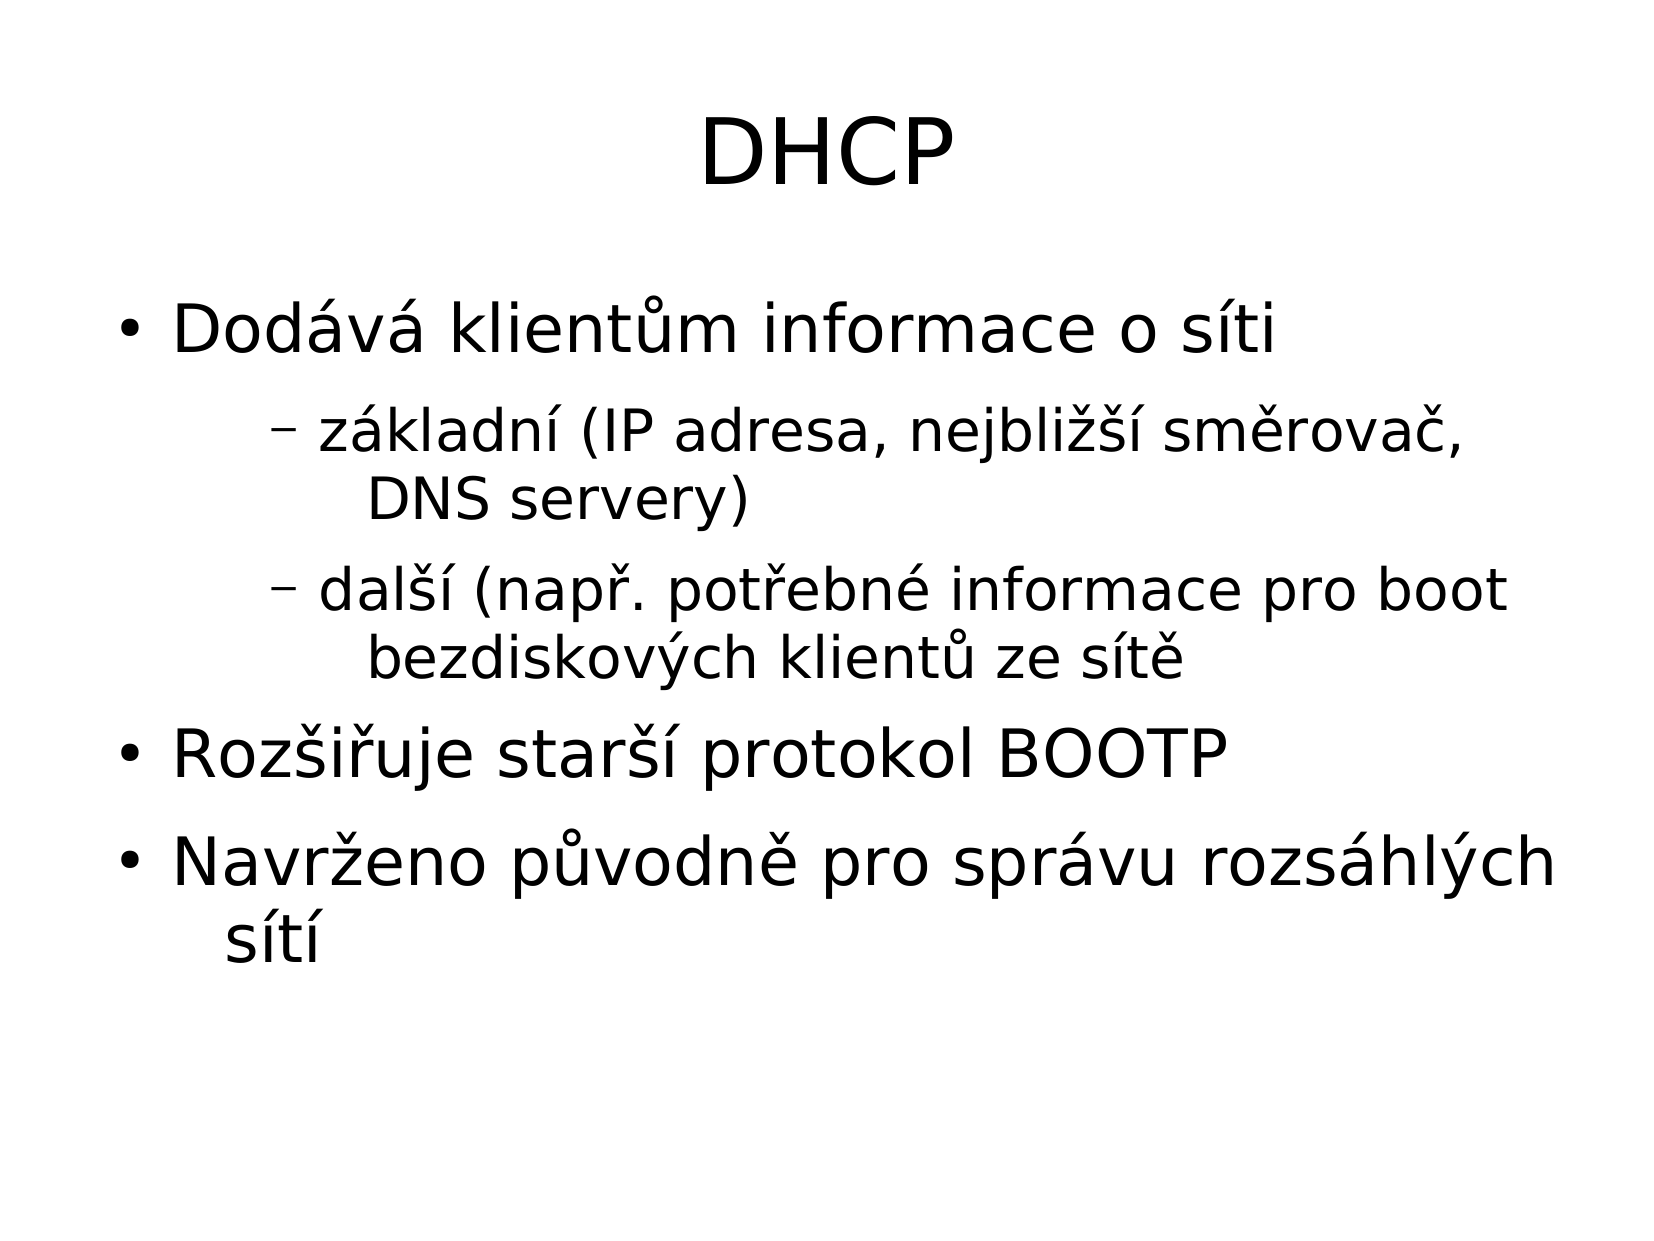

# DHCP
Dodává klientům informace o síti
základní (IP adresa, nejbližší směrovač, DNS servery)
další (např. potřebné informace pro boot bezdiskových klientů ze sítě
Rozšiřuje starší protokol BOOTP
Navrženo původně pro správu rozsáhlých sítí